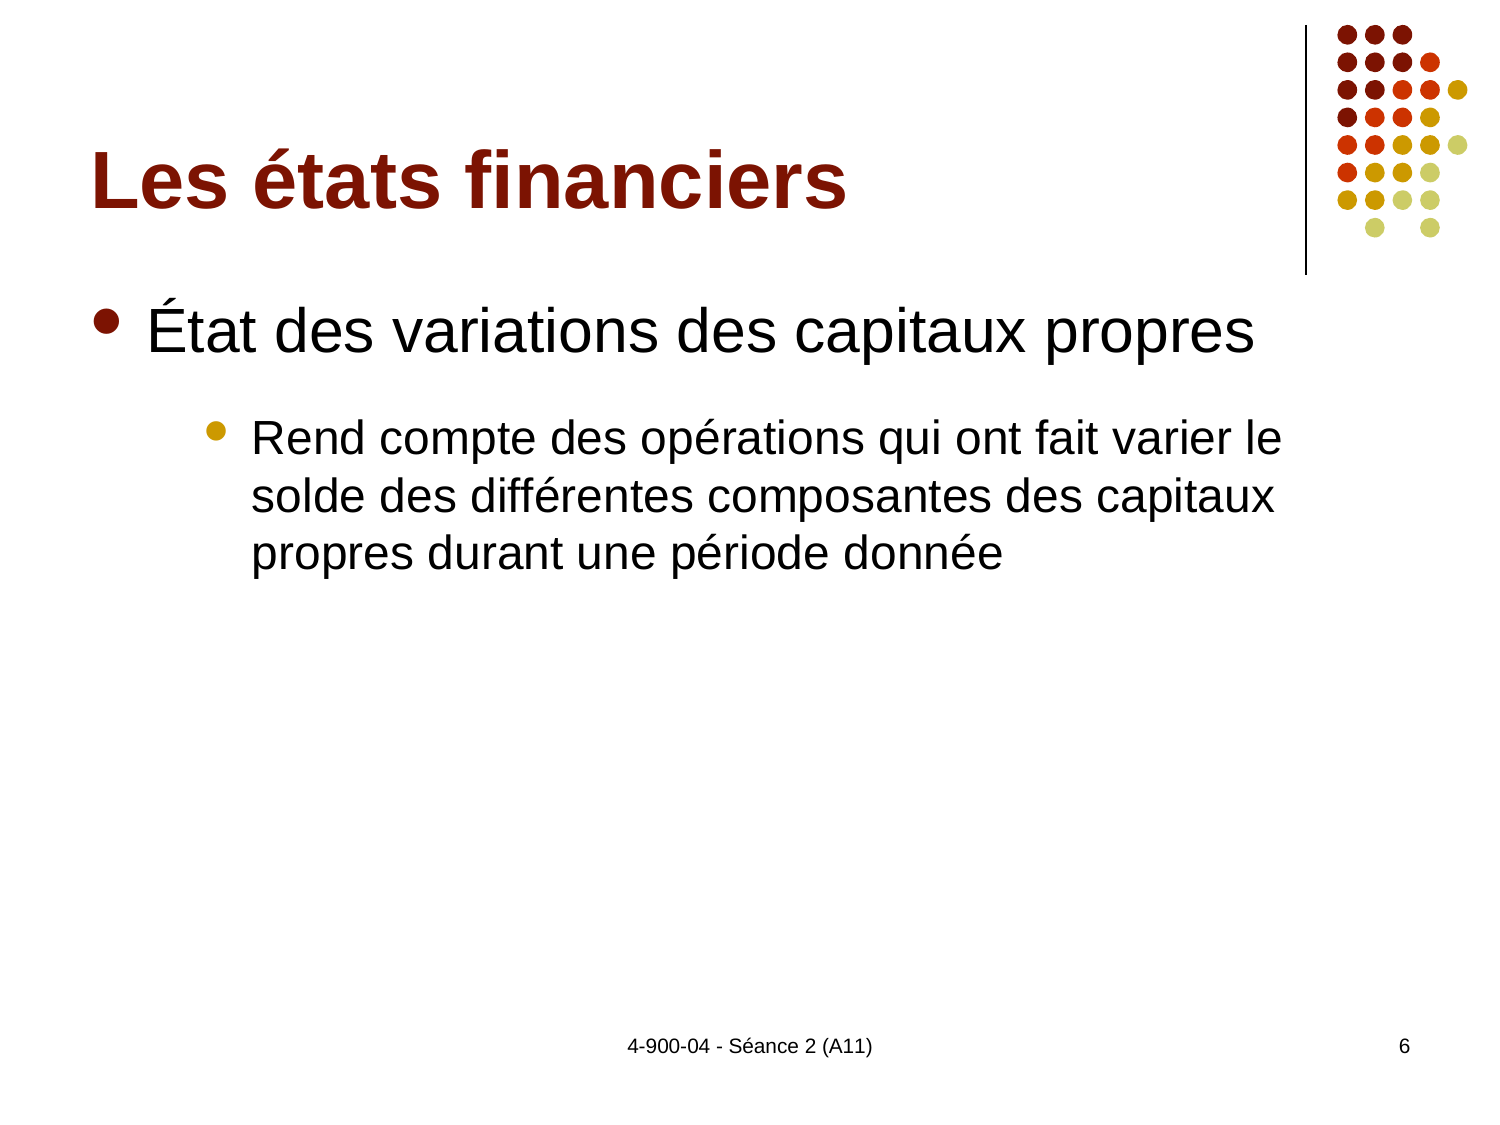

# Les états financiers
État des variations des capitaux propres
Rend compte des opérations qui ont fait varier le solde des différentes composantes des capitaux propres durant une période donnée
4-900-04 - Séance 2 (A11)